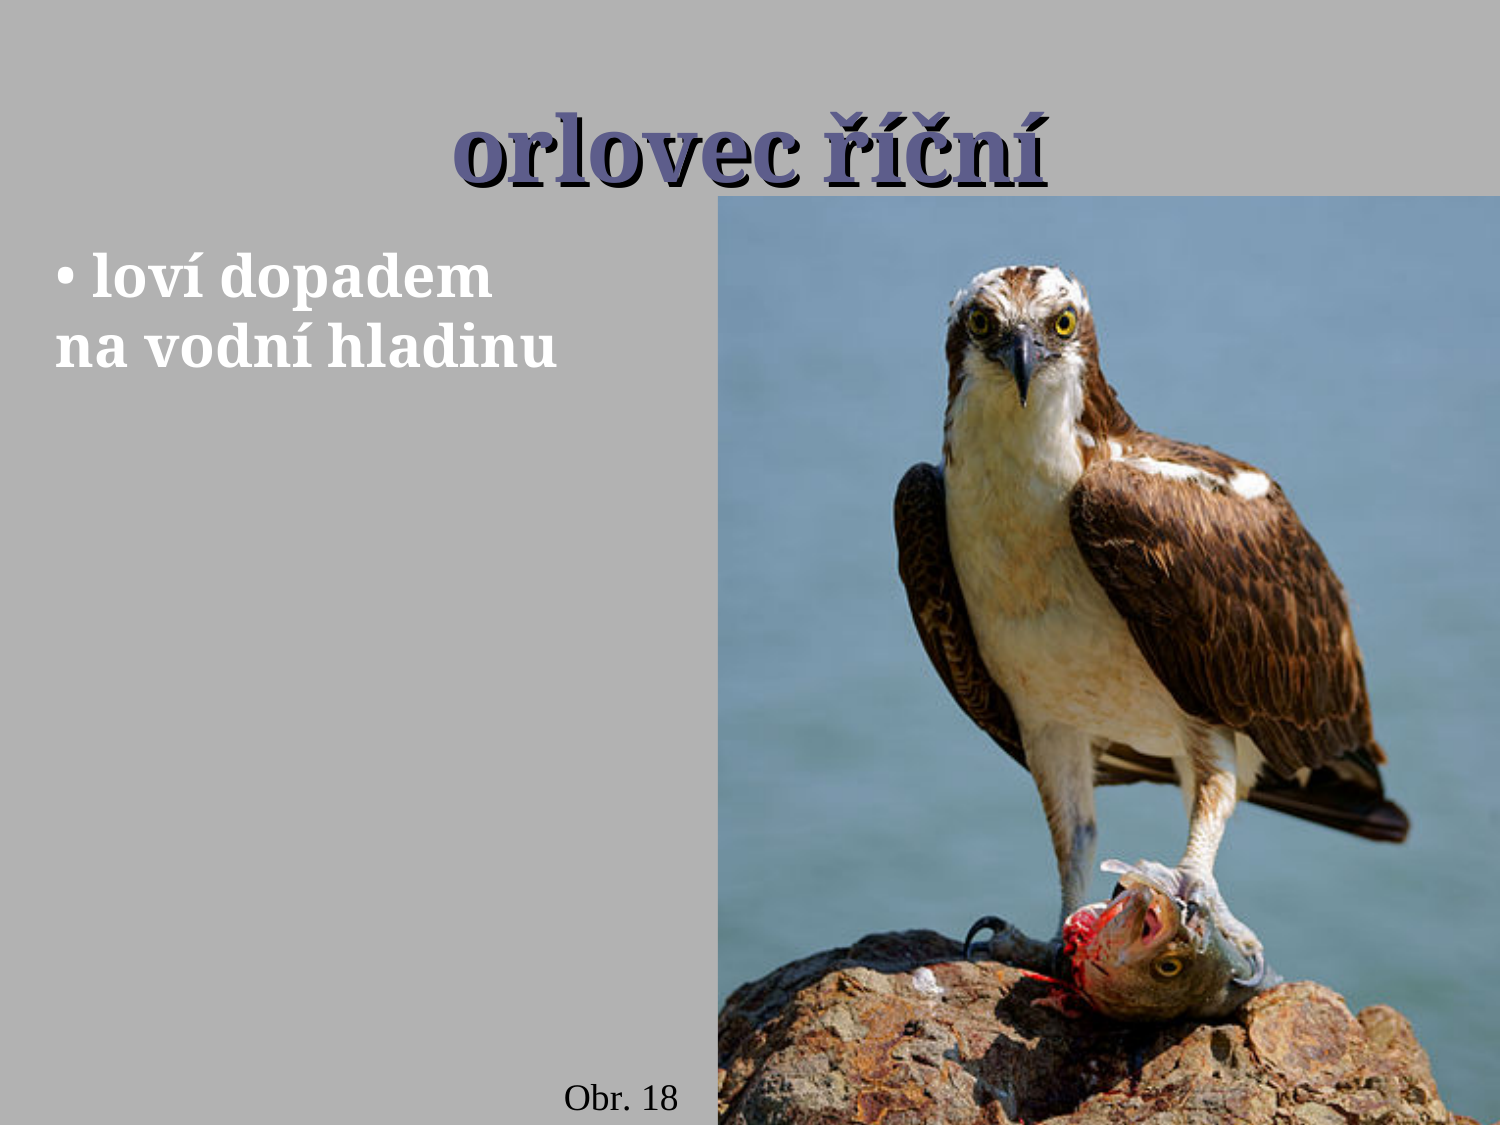

# orlovec říční
 loví dopadem na vodní hladinu
Obr. 18